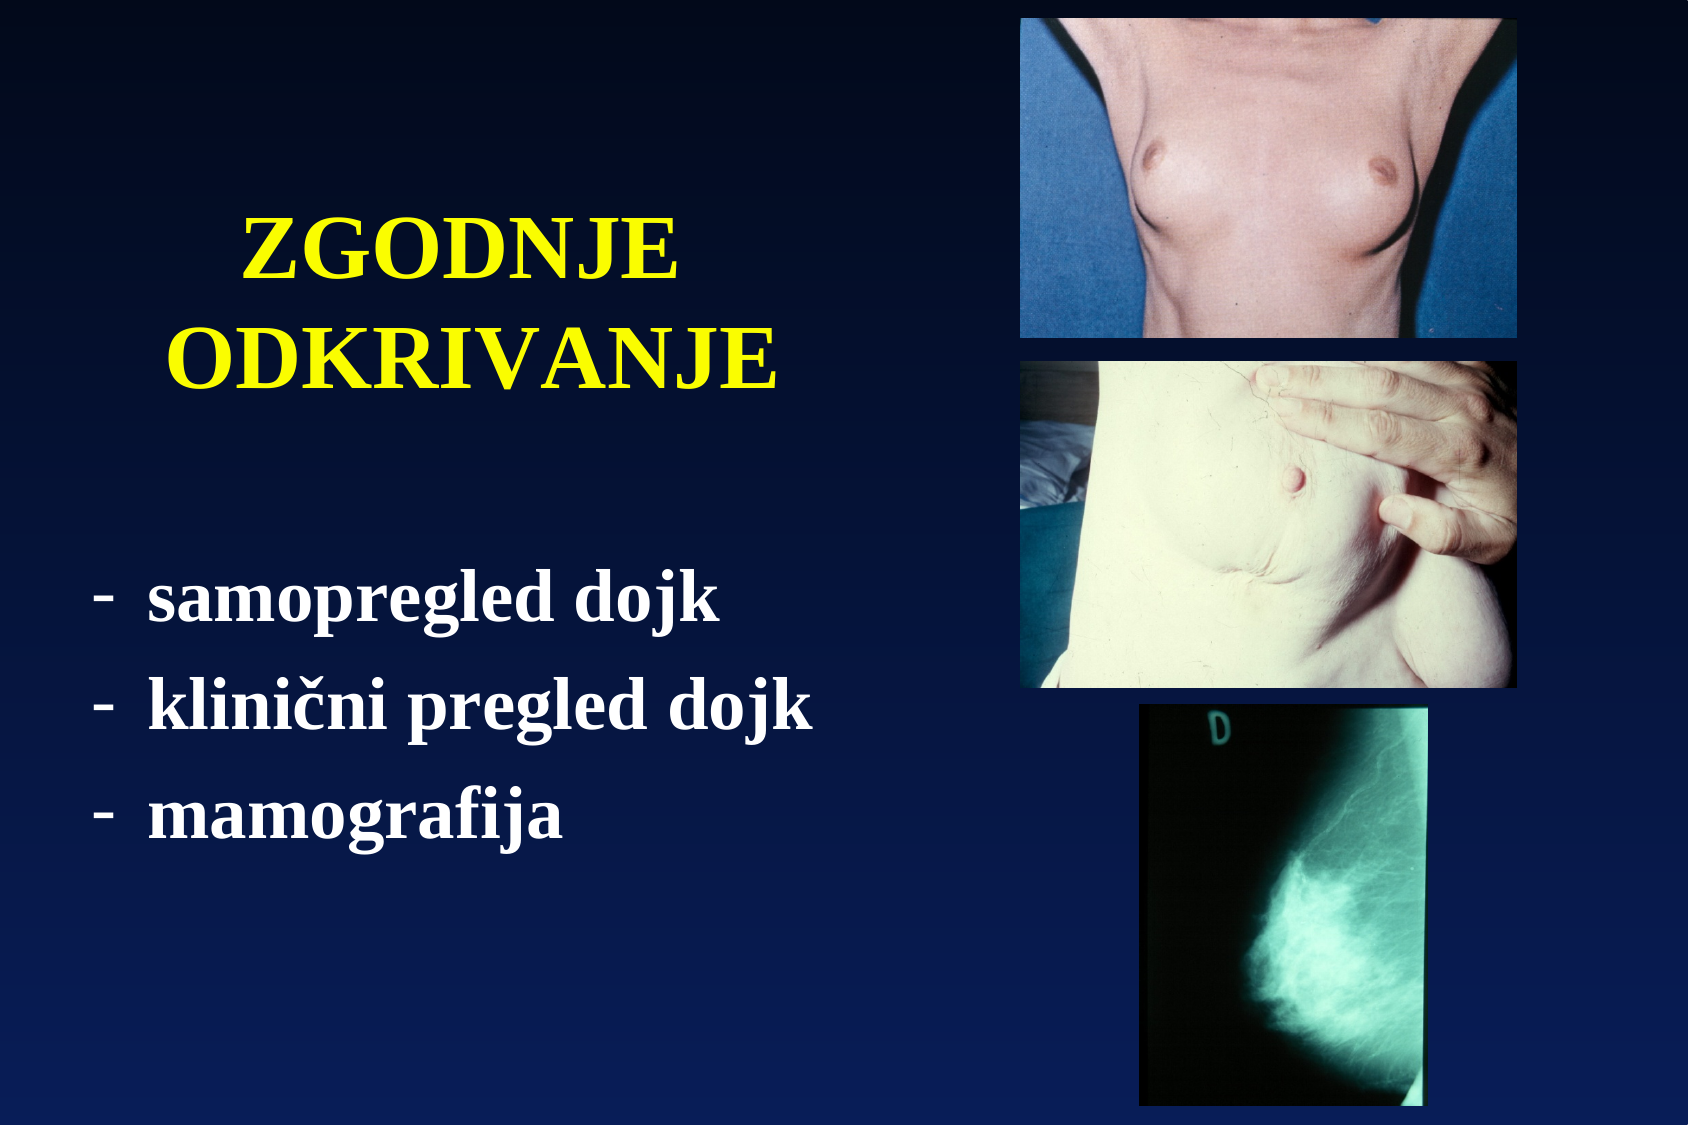

# ZGODNJE ODKRIVANJE
samopregled dojk
klinični pregled dojk
mamografija